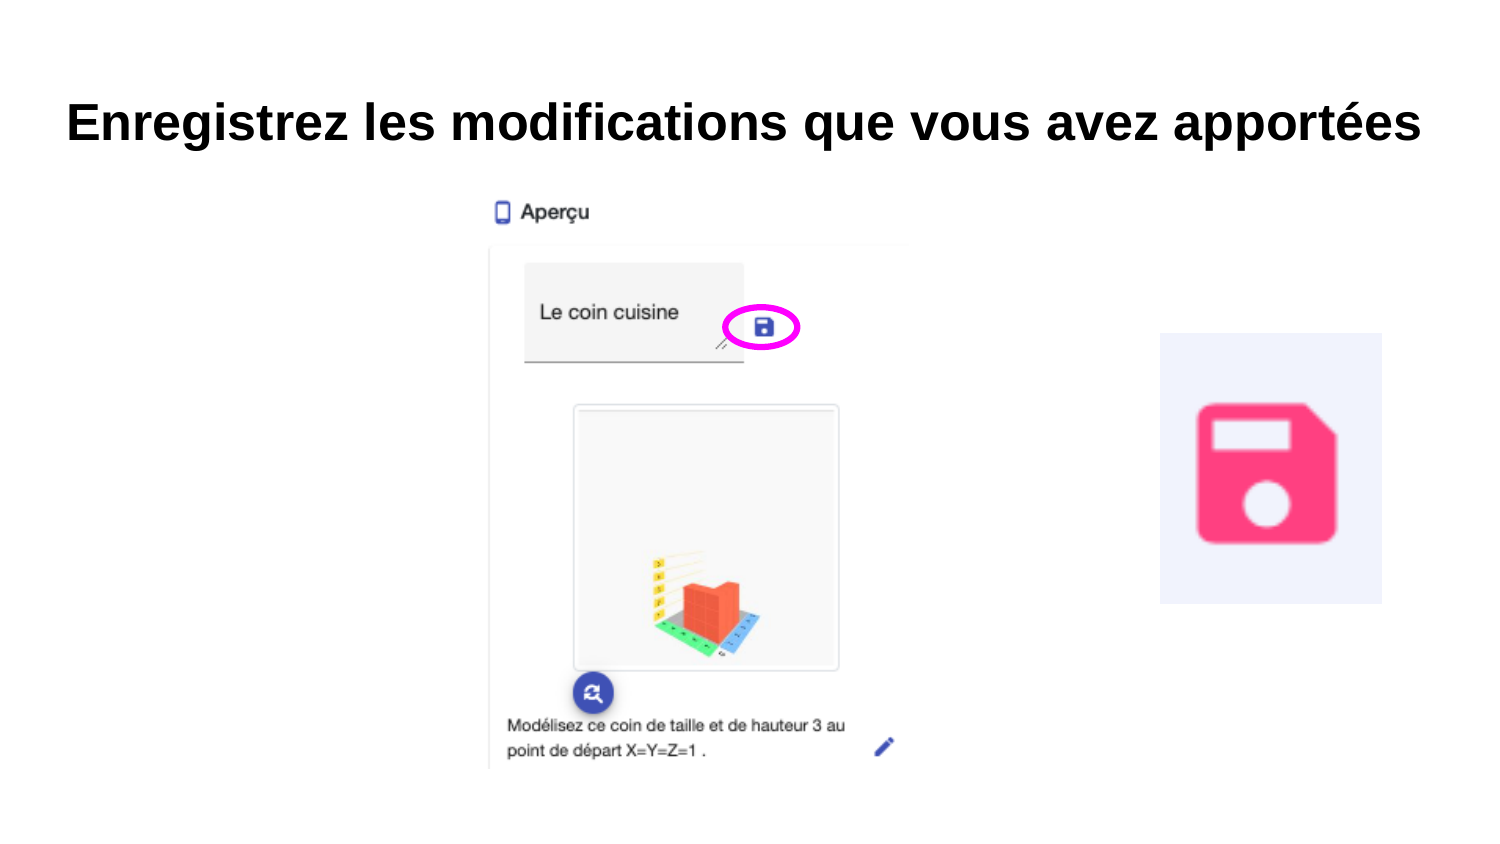

# Enregistrez les modifications que vous avez apportées